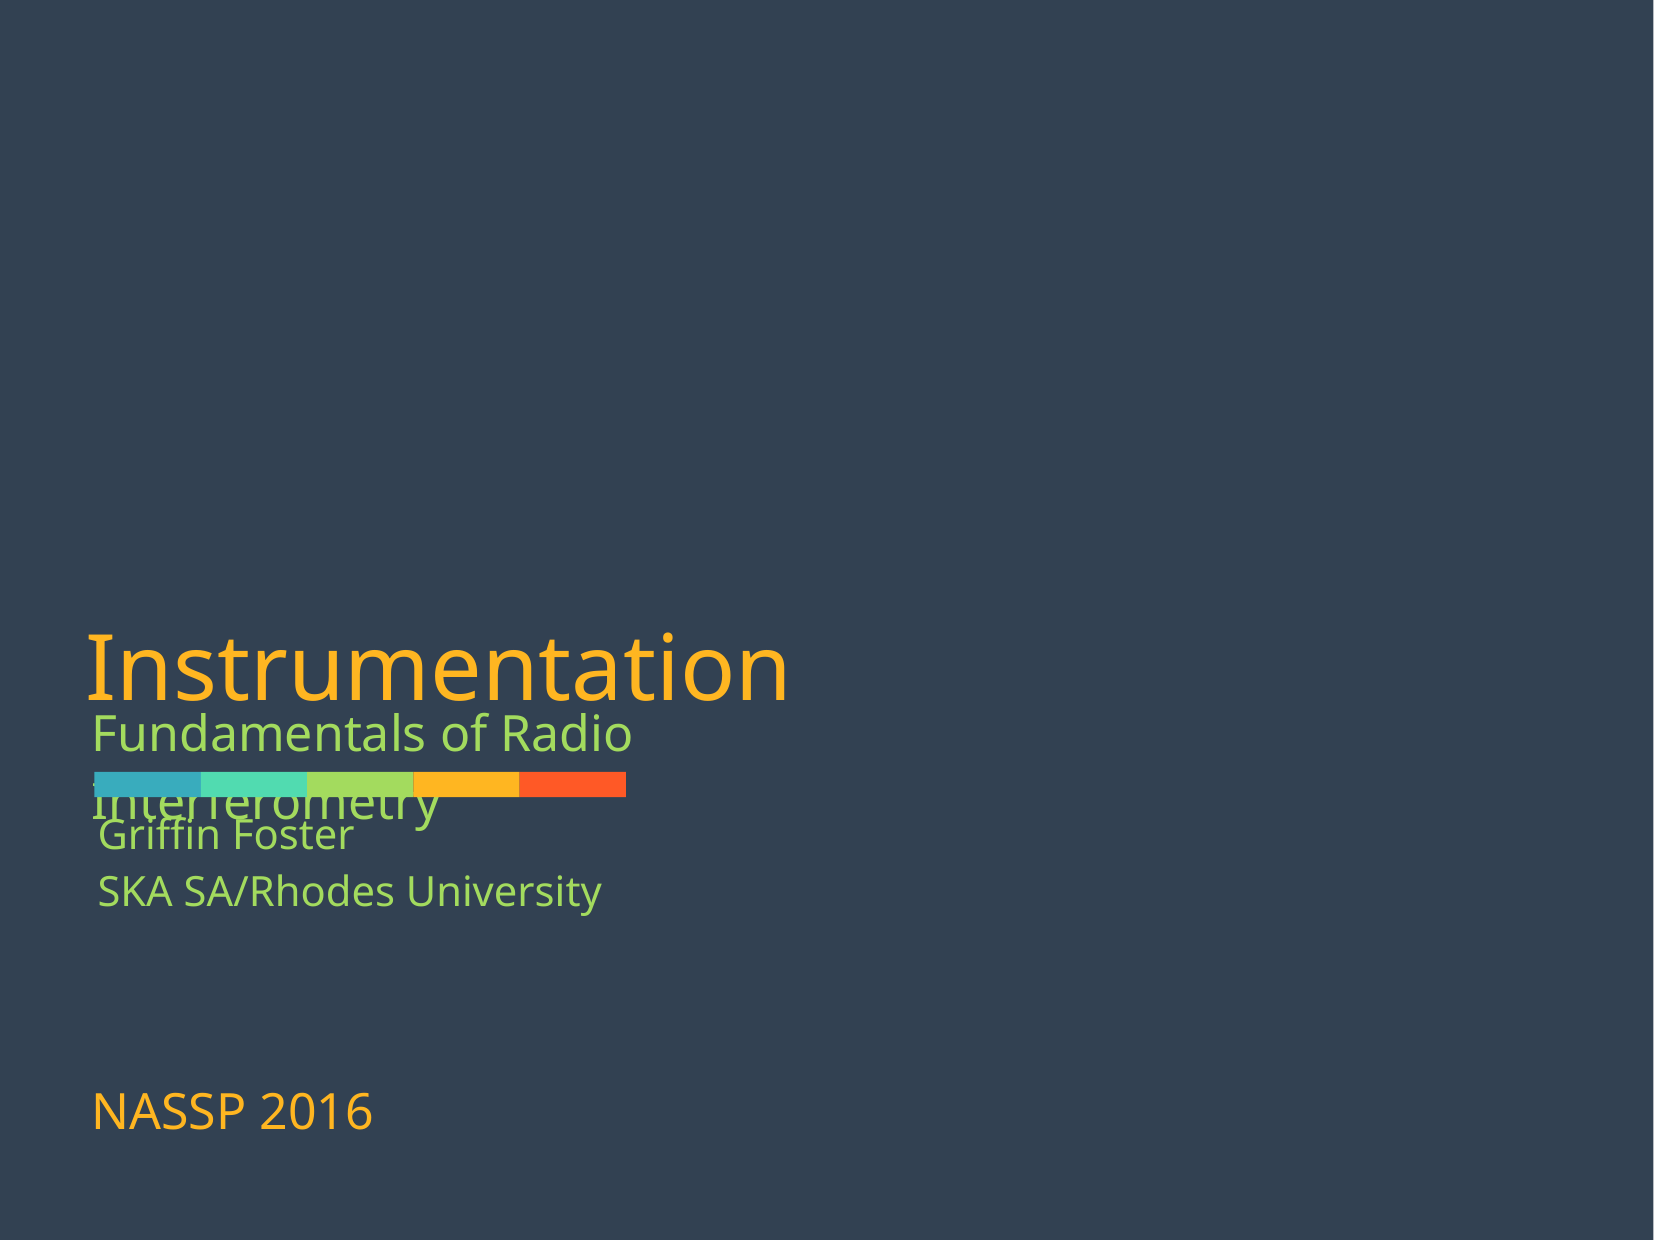

Instrumentation
Fundamentals of Radio Interferometry
Griffin Foster
SKA SA/Rhodes University
NASSP 2016